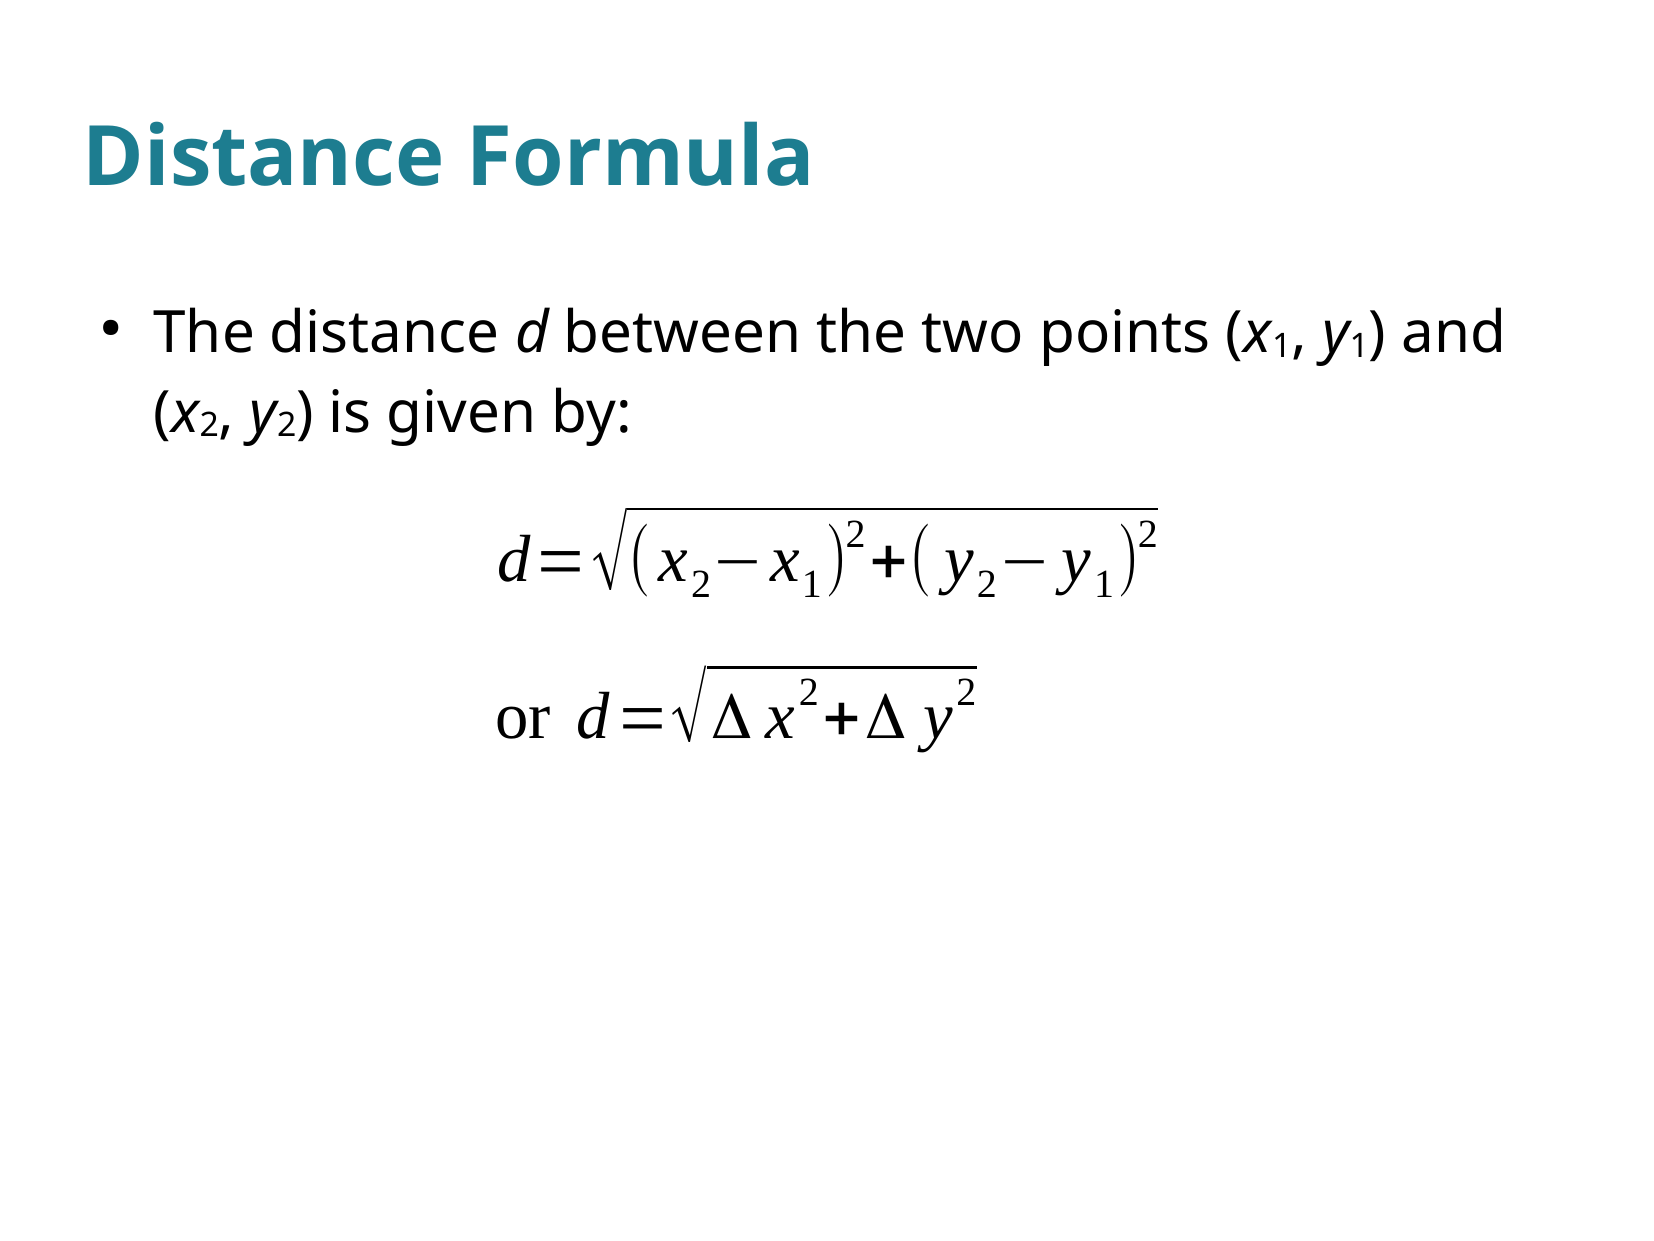

# Distance Formula
The distance d between the two points (x1, y1) and (x2, y2) is given by: